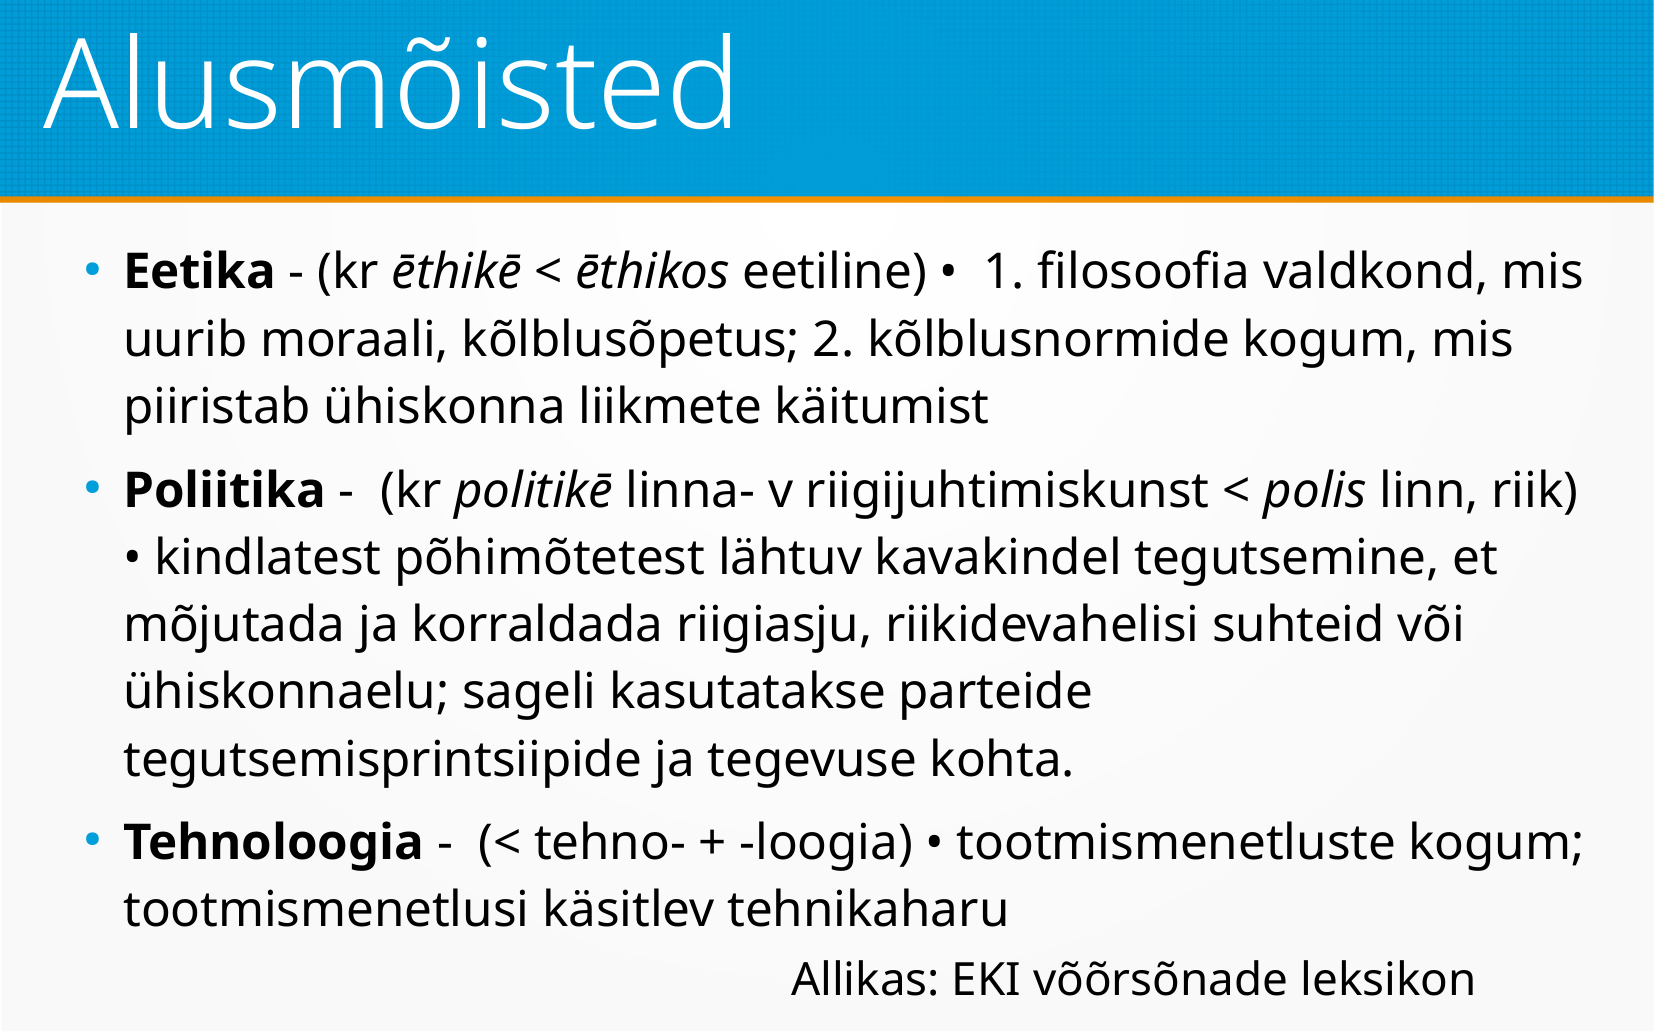

# Alusmõisted
Eetika - (kr ēthikē < ēthikos eetiline) • 1. filosoofia valdkond, mis uurib moraali, kõlblusõpetus; 2. kõlblusnormide kogum, mis piiristab ühiskonna liikmete käitumist
Poliitika - (kr politikē linna- v riigijuhtimiskunst < polis linn, riik) • kindlatest põhimõtetest lähtuv kavakindel tegutsemine, et mõjutada ja korraldada riigiasju, riikidevahelisi suhteid või ühiskonnaelu; sageli kasutatakse parteide tegutsemisprintsiipide ja tegevuse kohta.
Tehnoloogia - (< tehno- + -loogia) • tootmismenetluste kogum; tootmismenetlusi käsitlev tehnikaharu
Allikas: EKI võõrsõnade leksikon